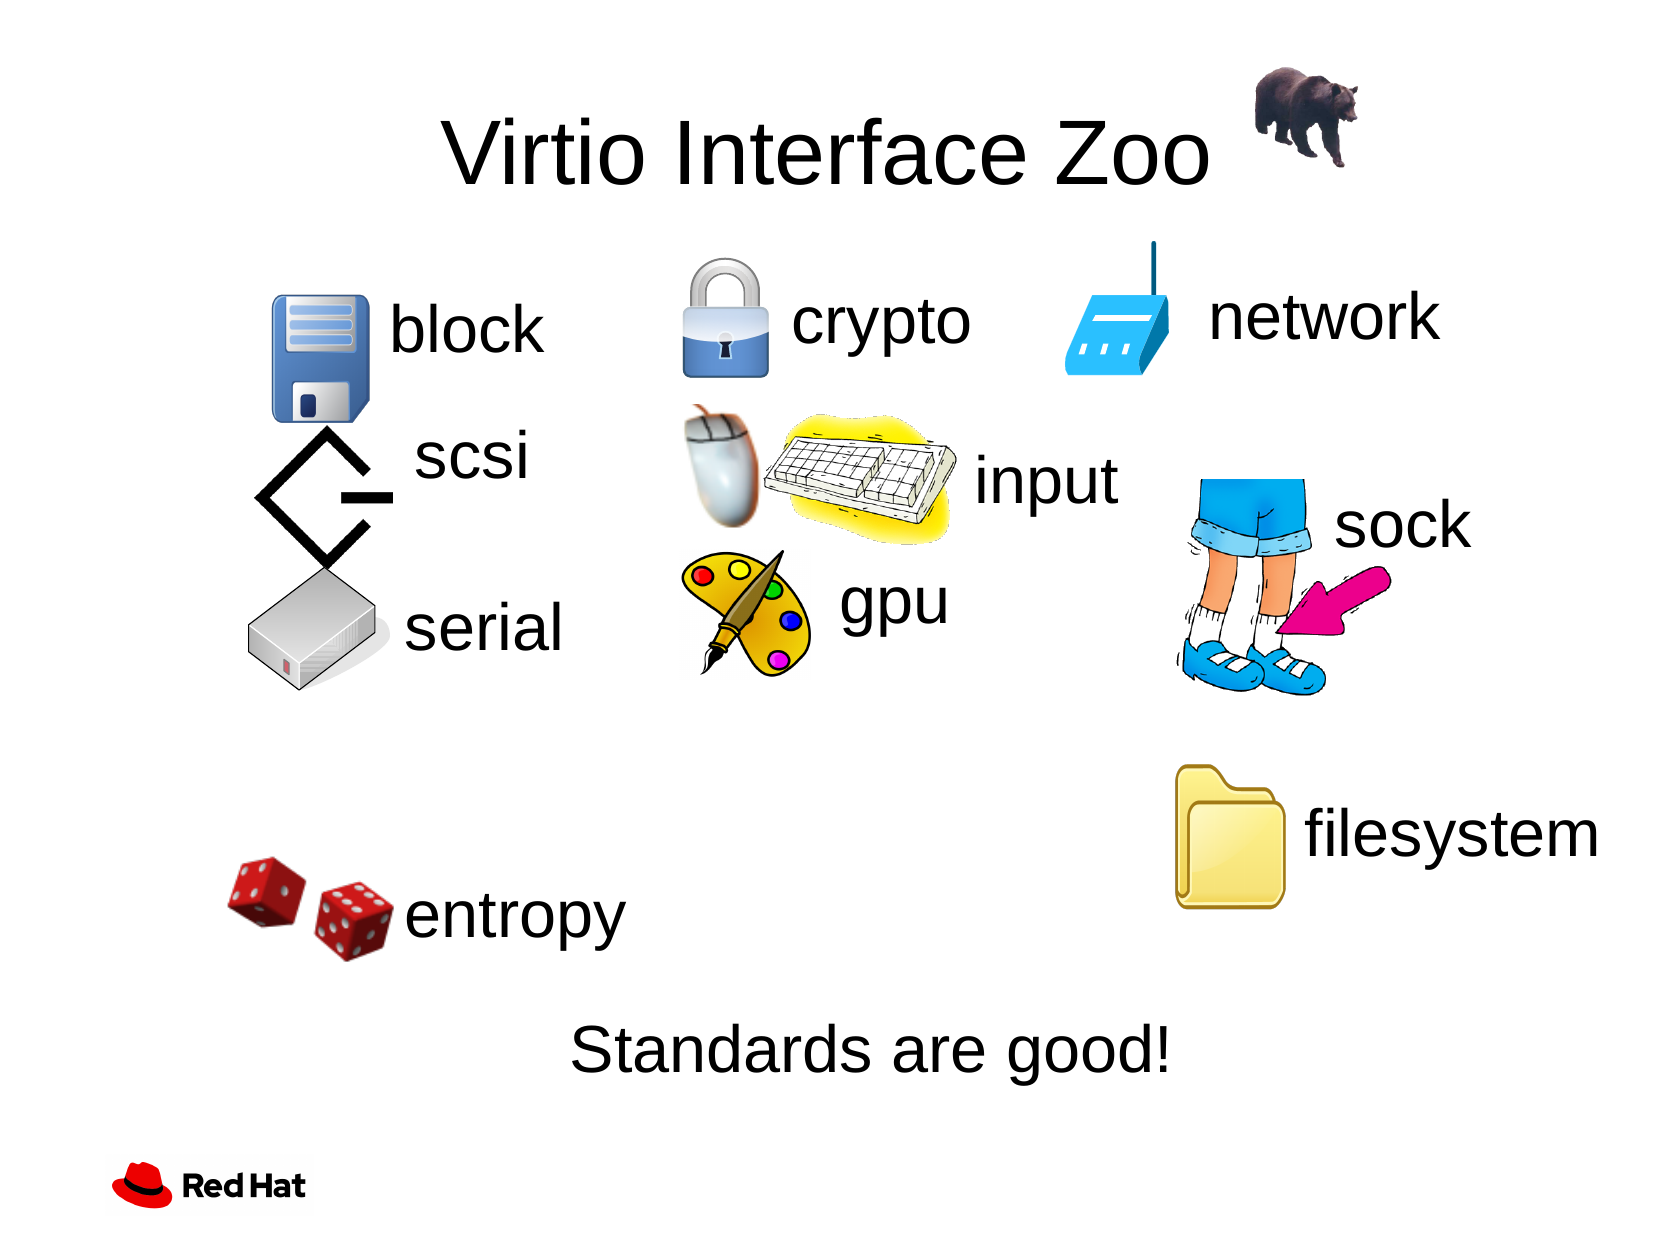

# Virtio Interface Zoo
network
crypto
block
scsi
input
sock
gpu
serial
filesystem
entropy
Standards are good!